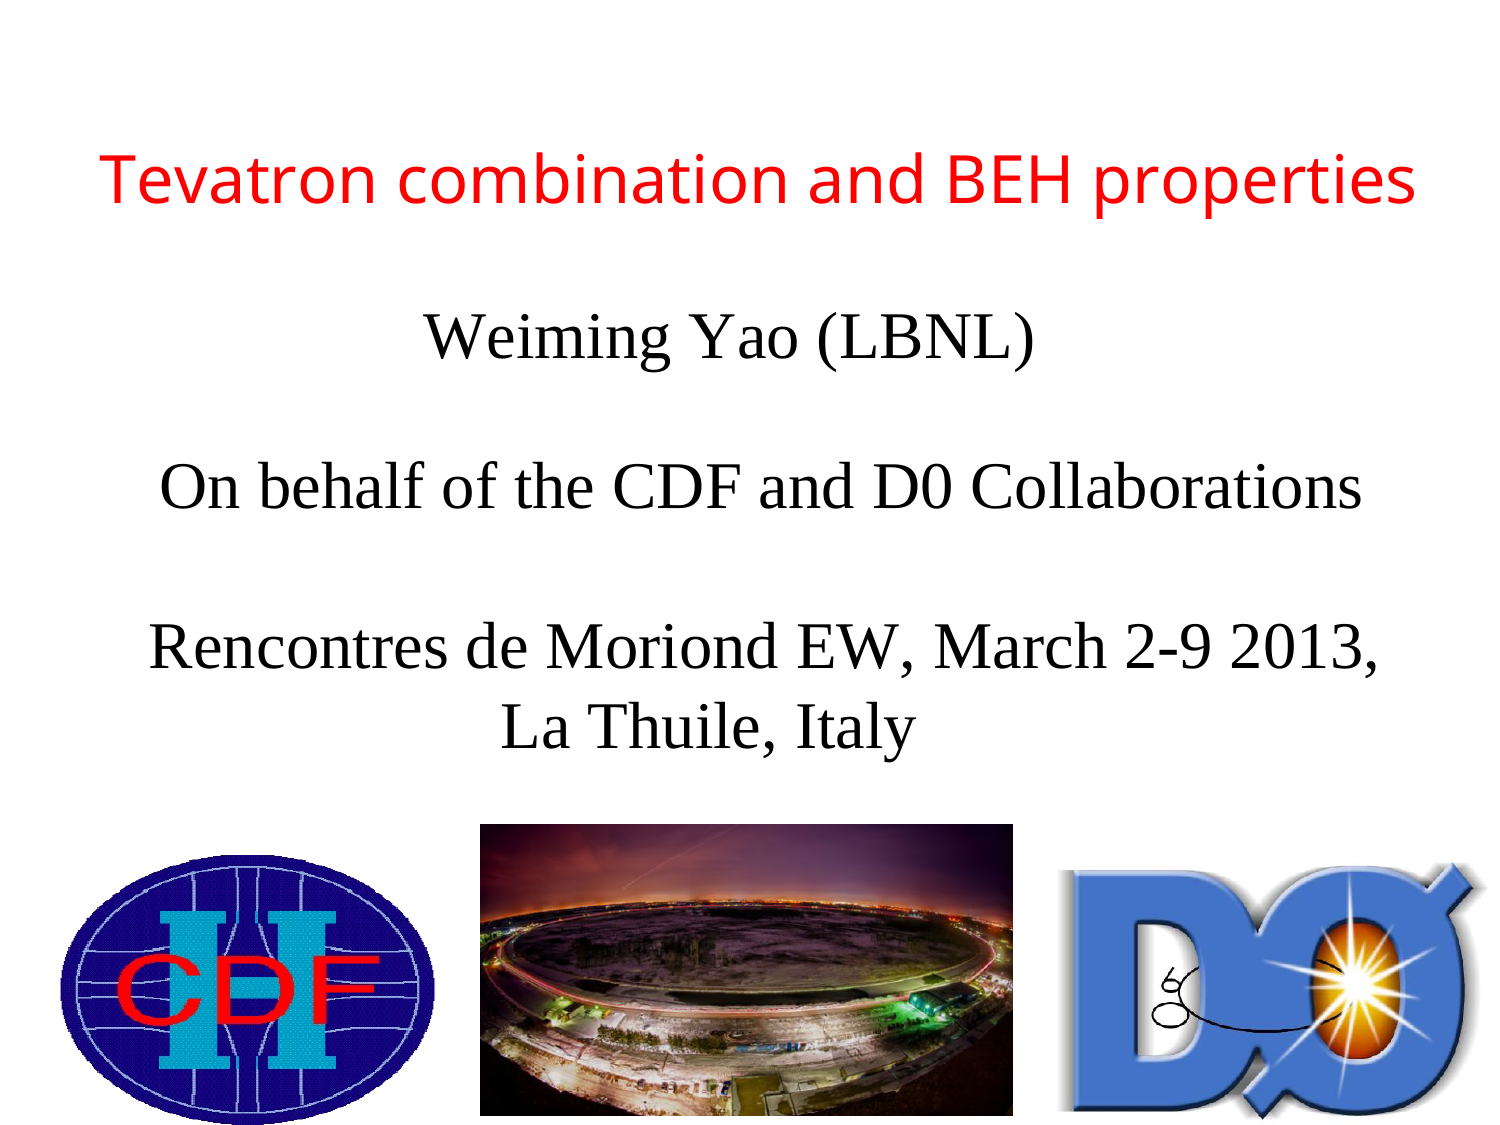

# Tevatron combination and BEH properties
 Weiming Yao (LBNL)
 On behalf of the CDF and D0 Collaborations
 Rencontres de Moriond EW, March 2-9 2013,
 La Thuile, Italy